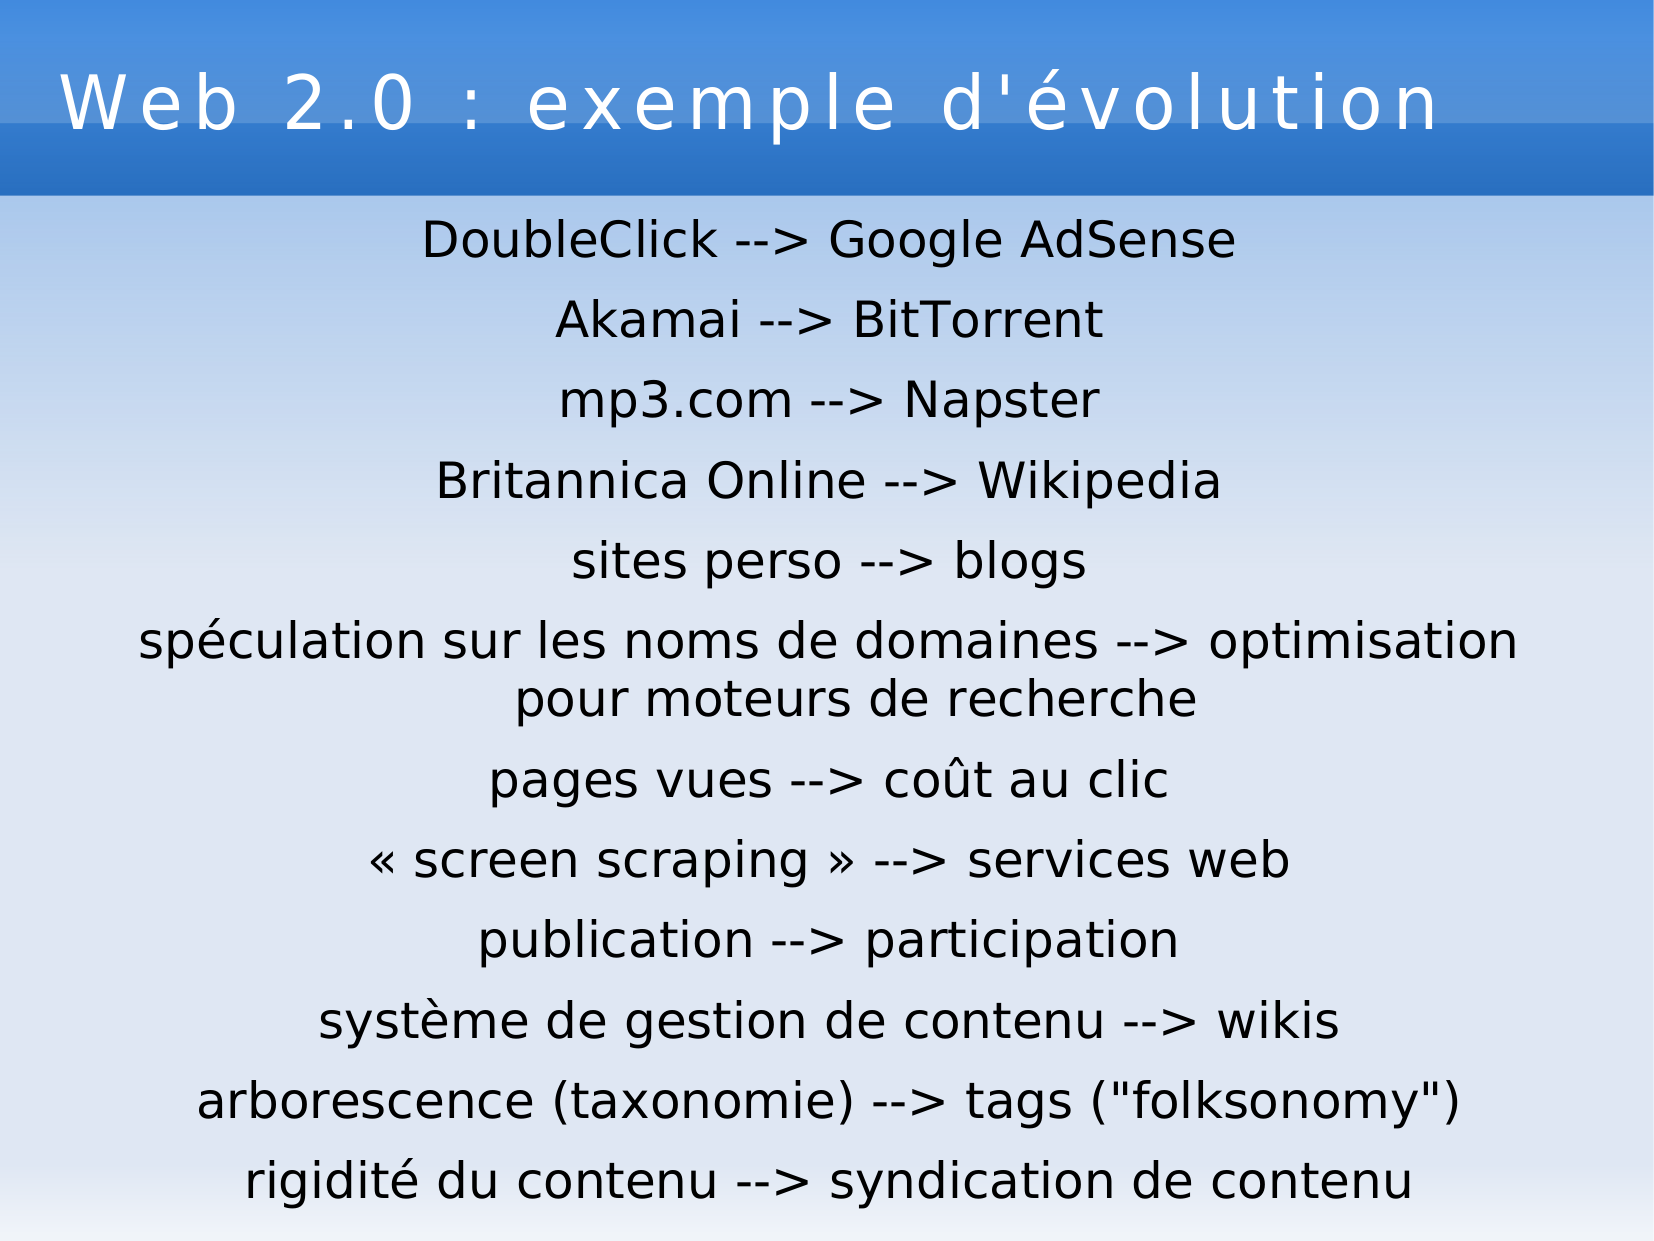

# Web 2.0 : exemple d'évolution
DoubleClick --> Google AdSense
Akamai --> BitTorrent
mp3.com --> Napster
Britannica Online --> Wikipedia
sites perso --> blogs
spéculation sur les noms de domaines --> optimisation pour moteurs de recherche
pages vues --> coût au clic
« screen scraping » --> services web
publication --> participation
système de gestion de contenu --> wikis
arborescence (taxonomie) --> tags ("folksonomy")
rigidité du contenu --> syndication de contenu